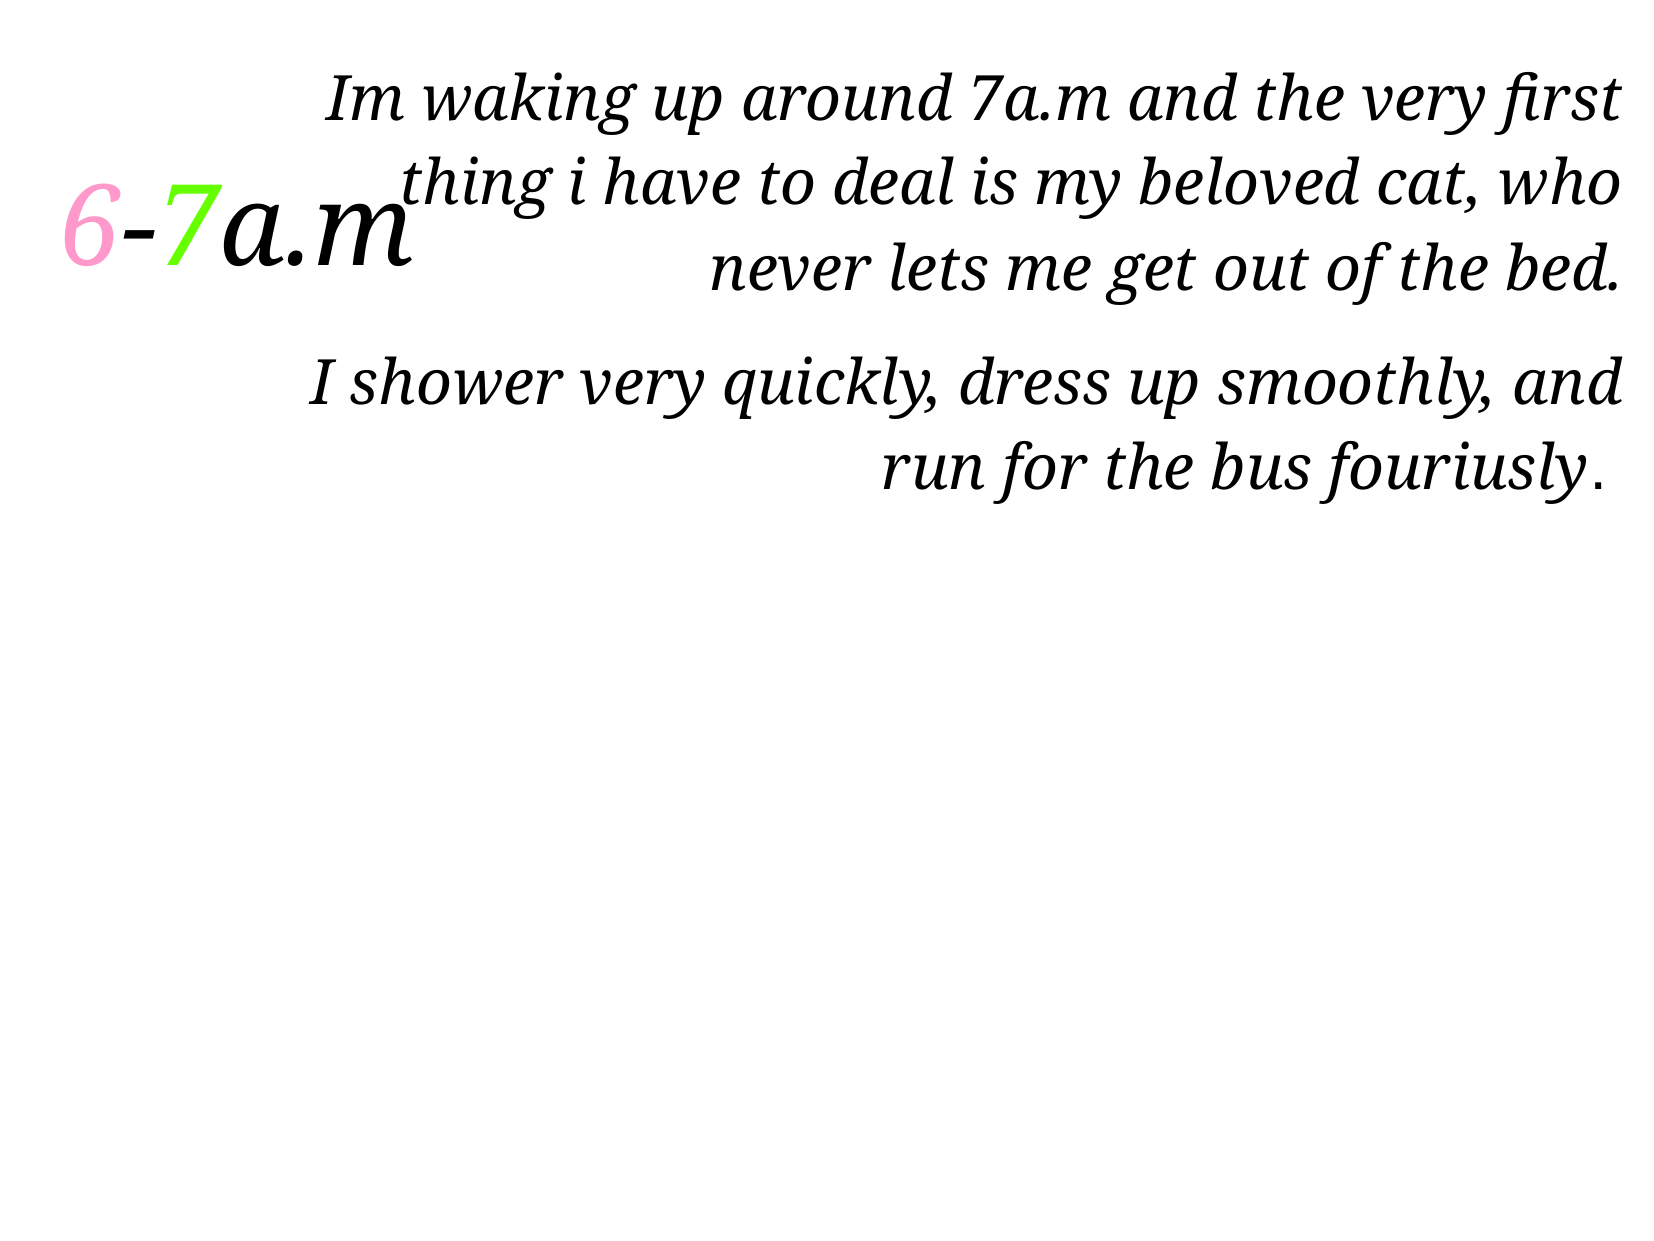

Im waking up around 7a.m and the very first thing i have to deal is my beloved cat, who never lets me get out of the bed.
I shower very quickly, dress up smoothly, and run for the bus fouriusly.
# 6-7a.m